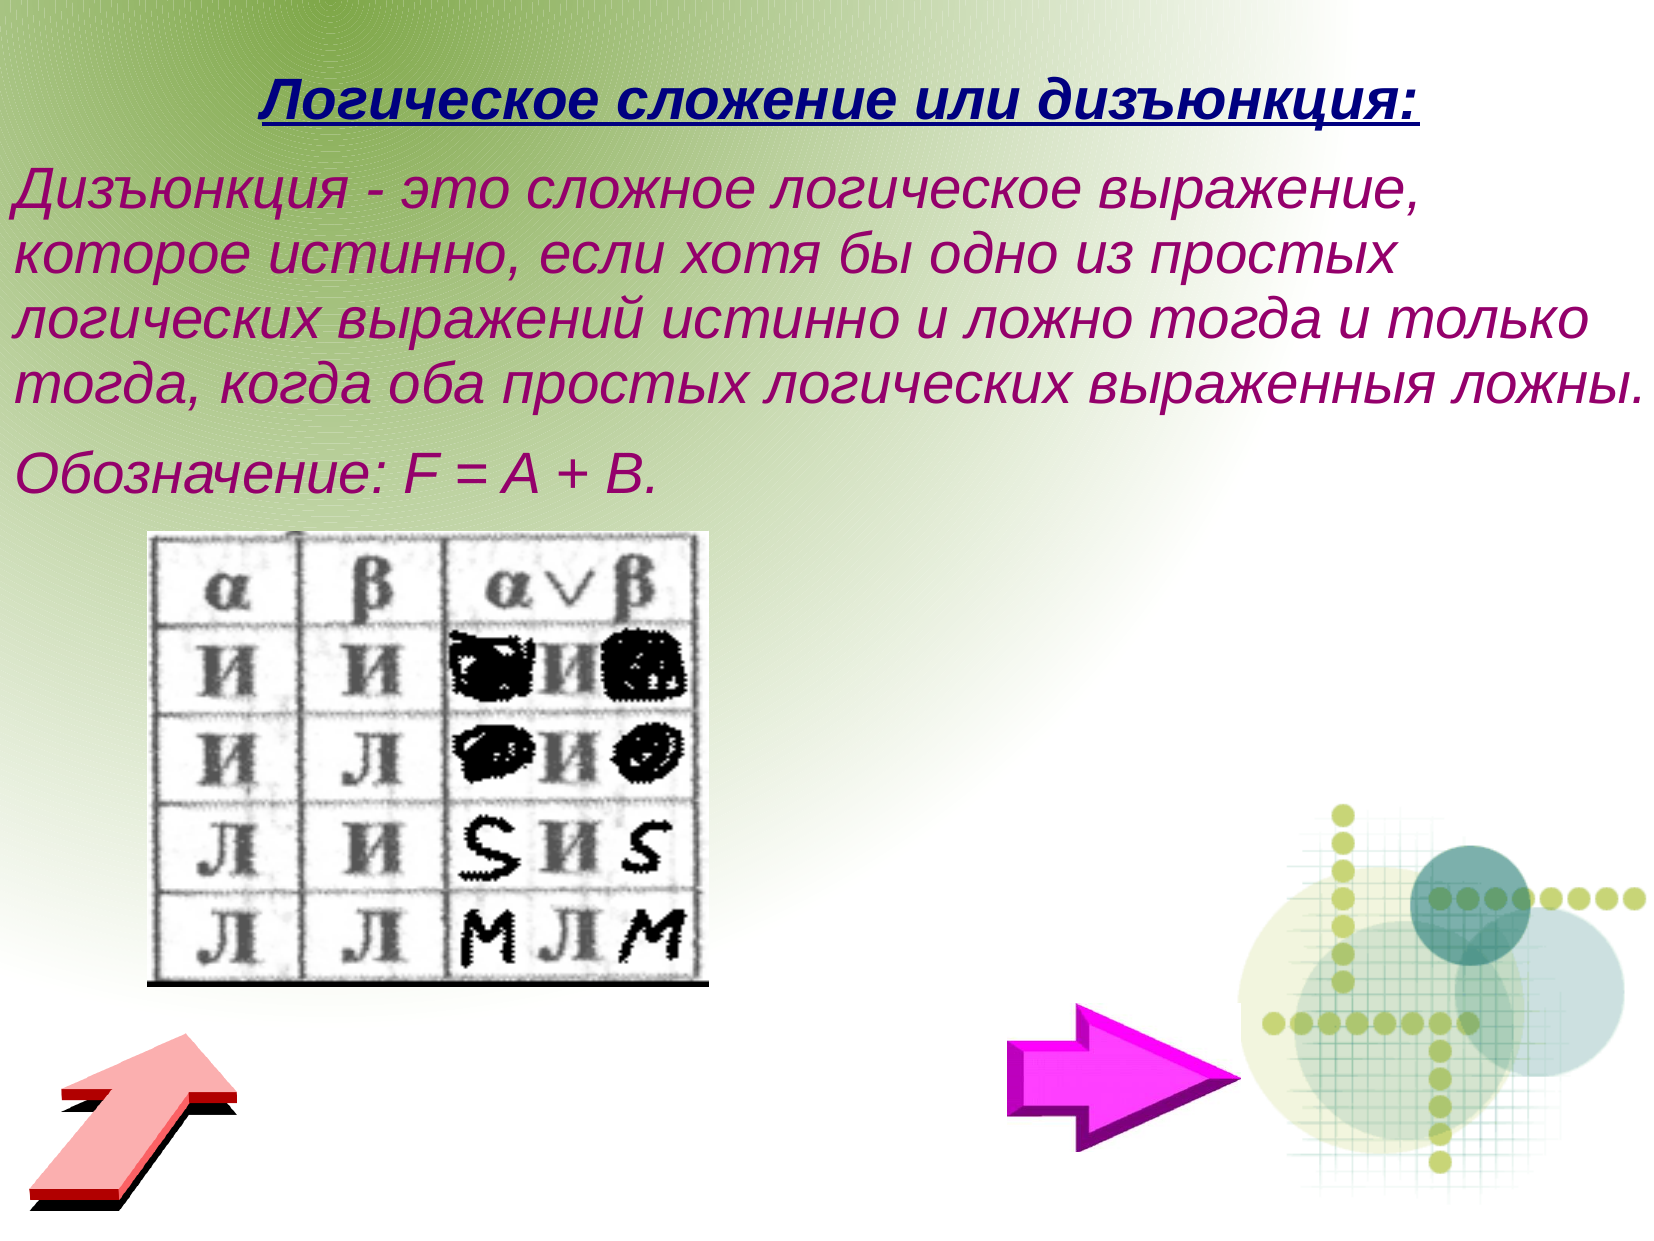

Логическое сложение или дизъюнкция:
Дизъюнкция - это сложное логическое выражение, которое истинно, если хотя бы одно из простых логических выражений истинно и ложно тогда и только тогда, когда оба простых логических выраженныя ложны.
Обозначение: F = A + B.